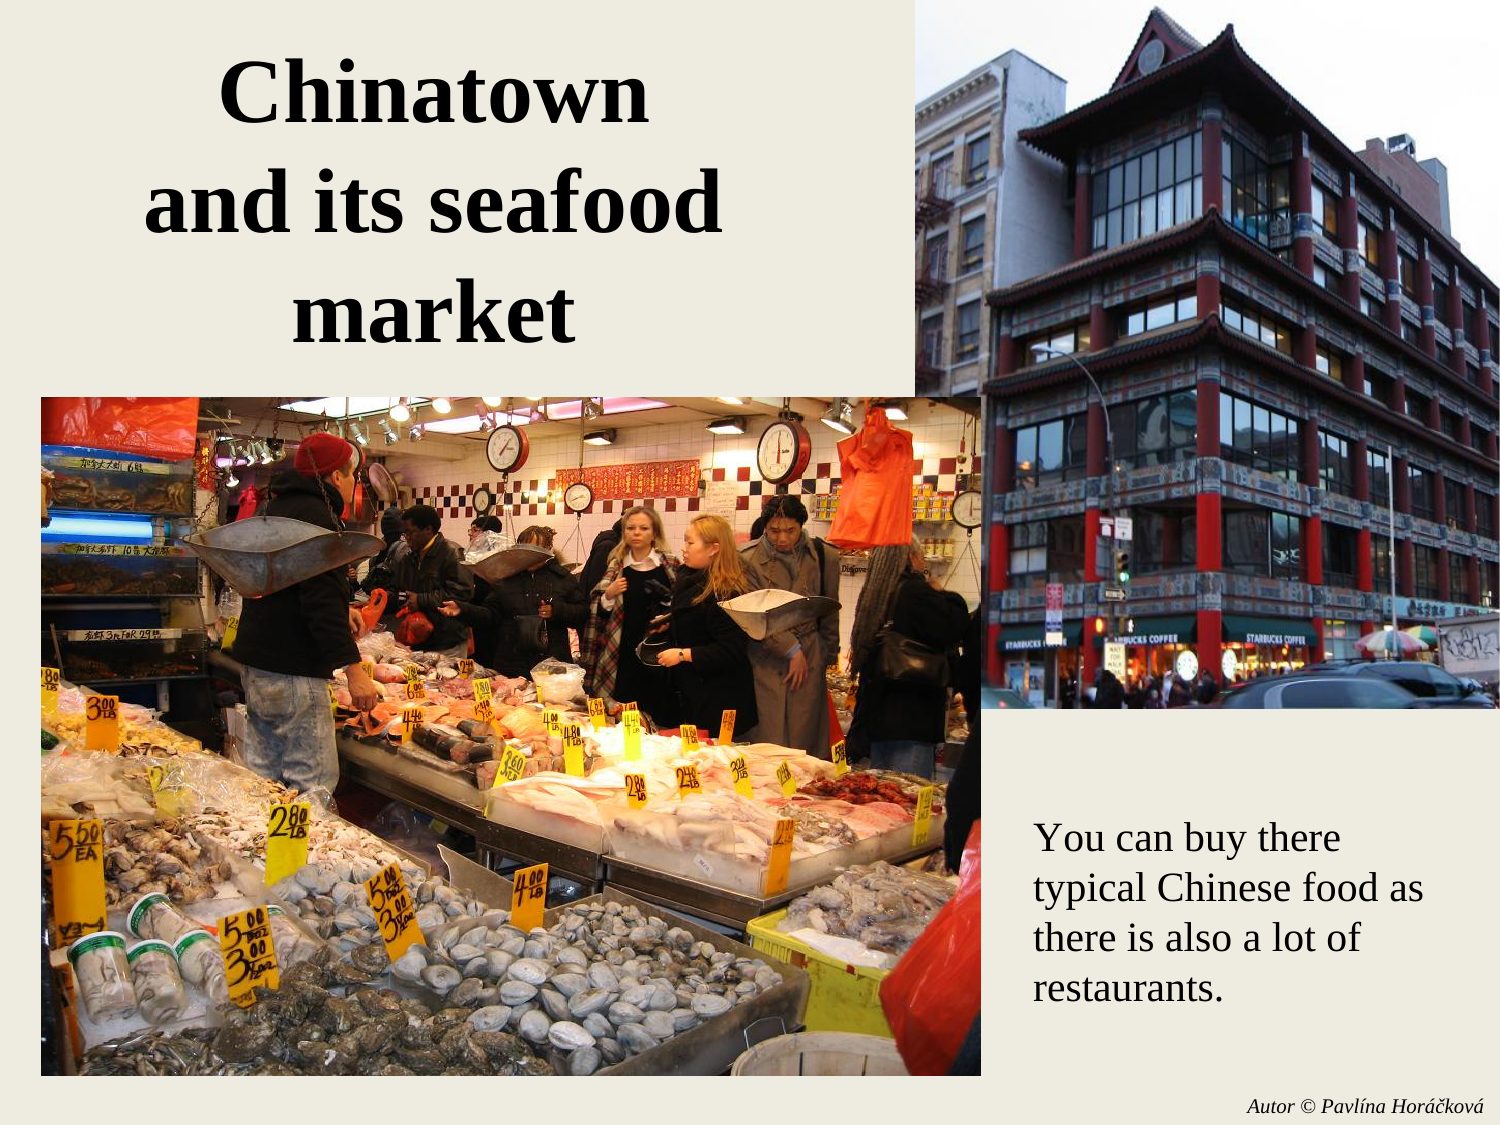

# Chinatown and its seafood market
You can buy there typical Chinese food as there is also a lot of restaurants.
Autor © Pavlína Horáčková